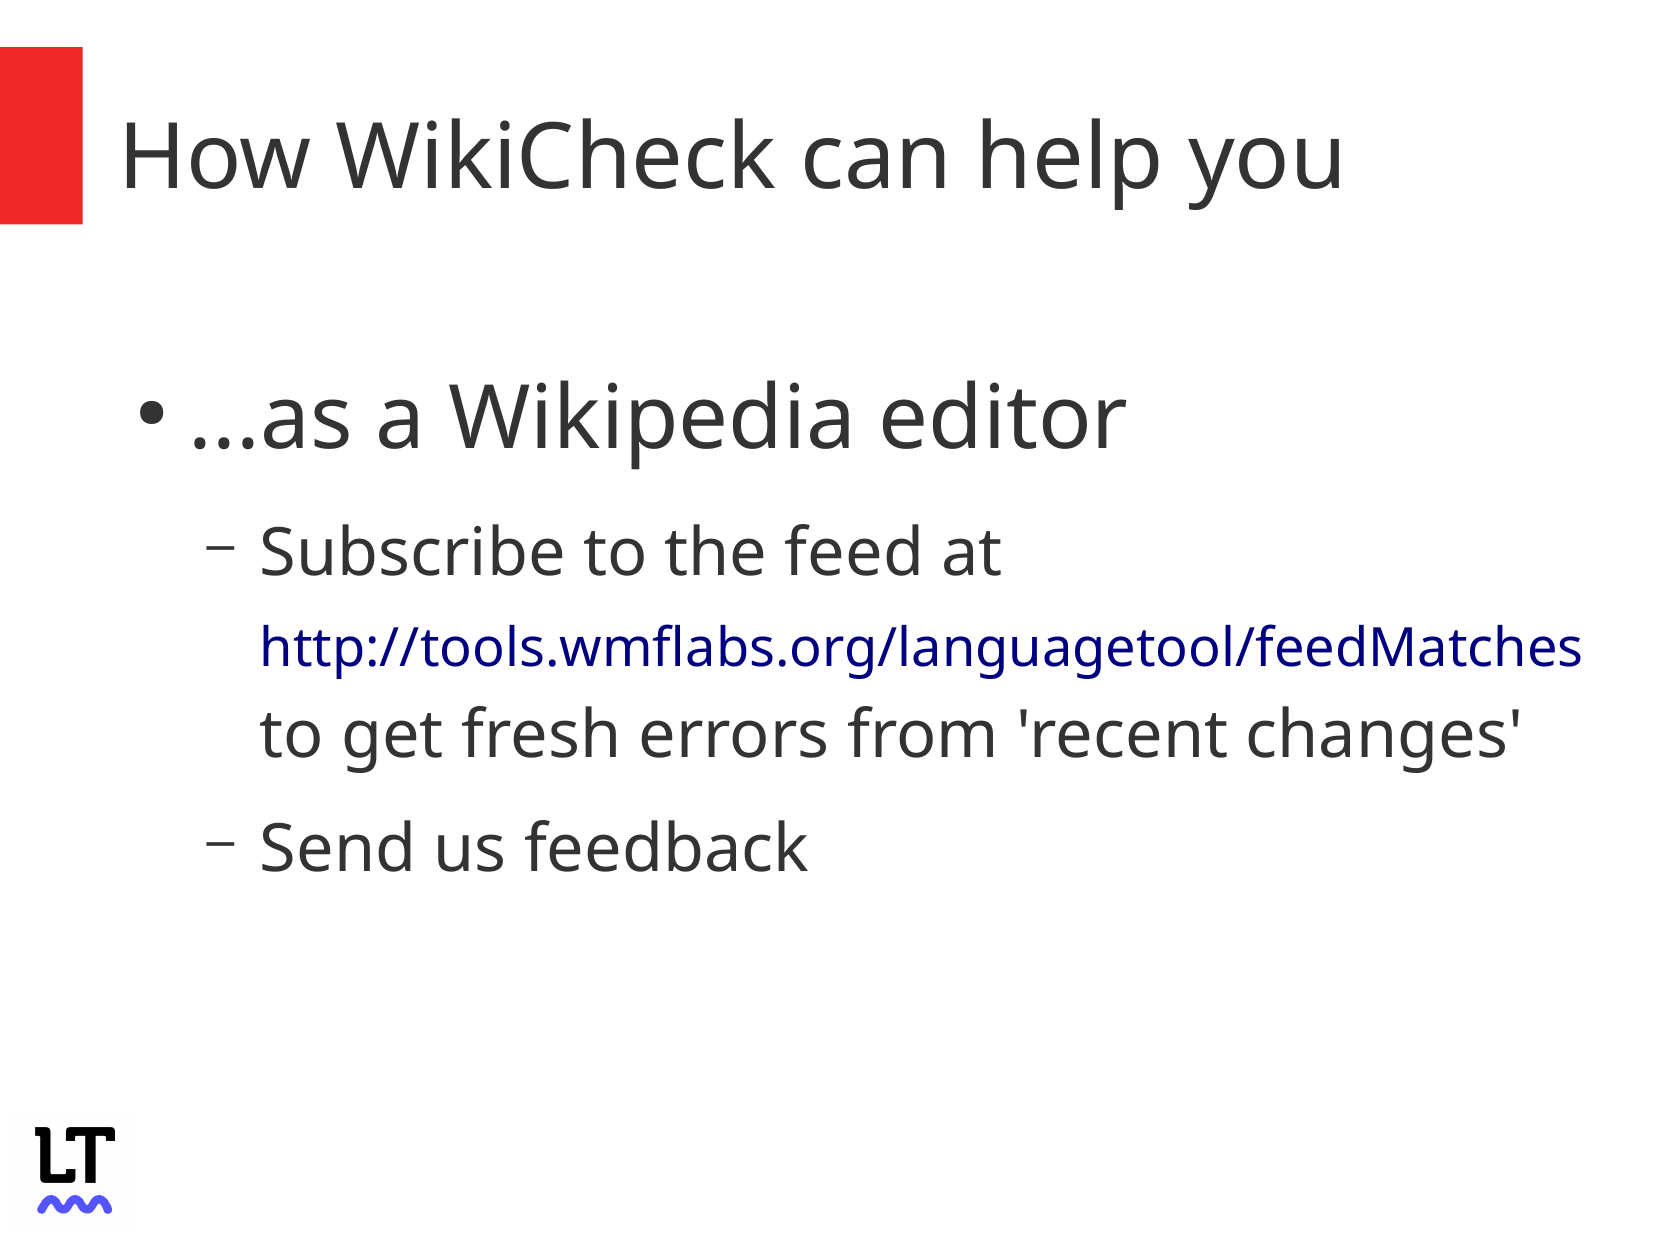

# How WikiCheck can help you
...as a Wikipedia editor
Subscribe to the feed at http://tools.wmflabs.org/languagetool/feedMatches to get fresh errors from 'recent changes'
Send us feedback